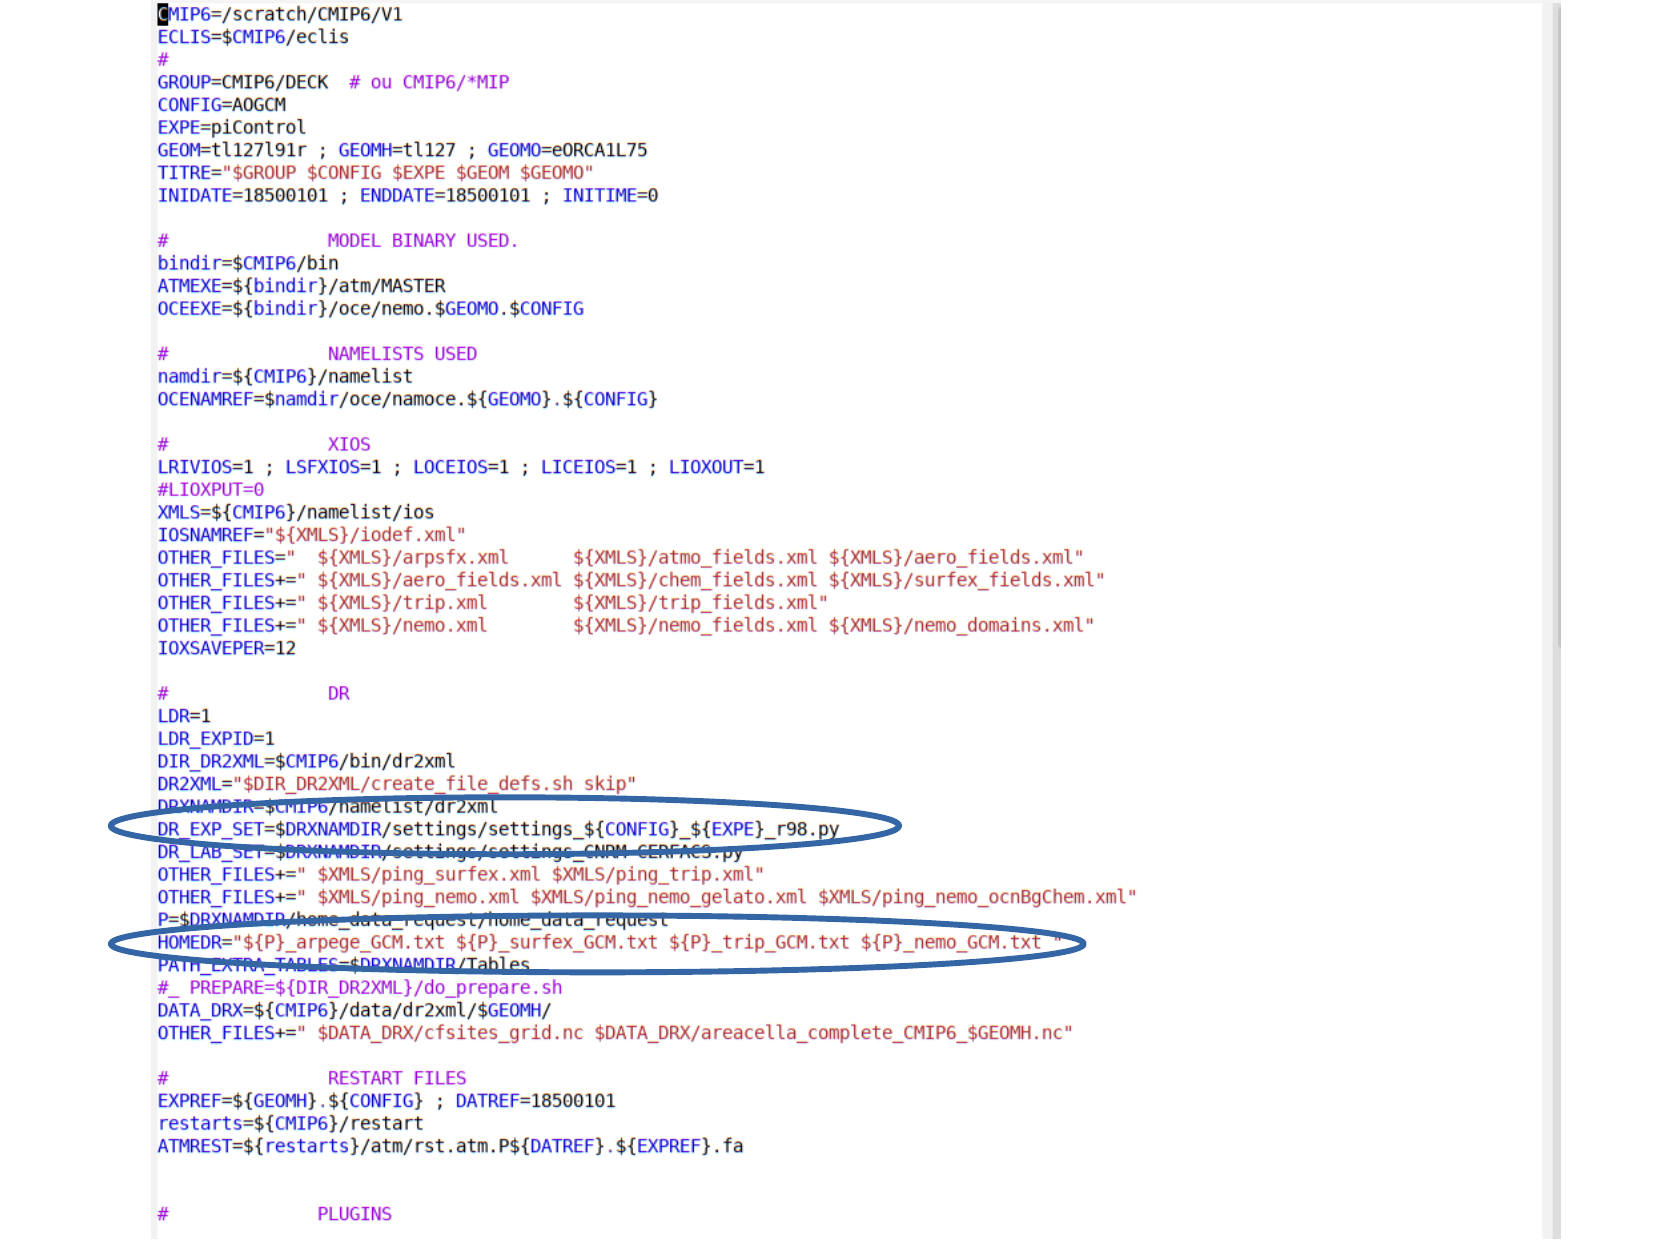

# Param
CMIP6-Tech - 6 mars 2018